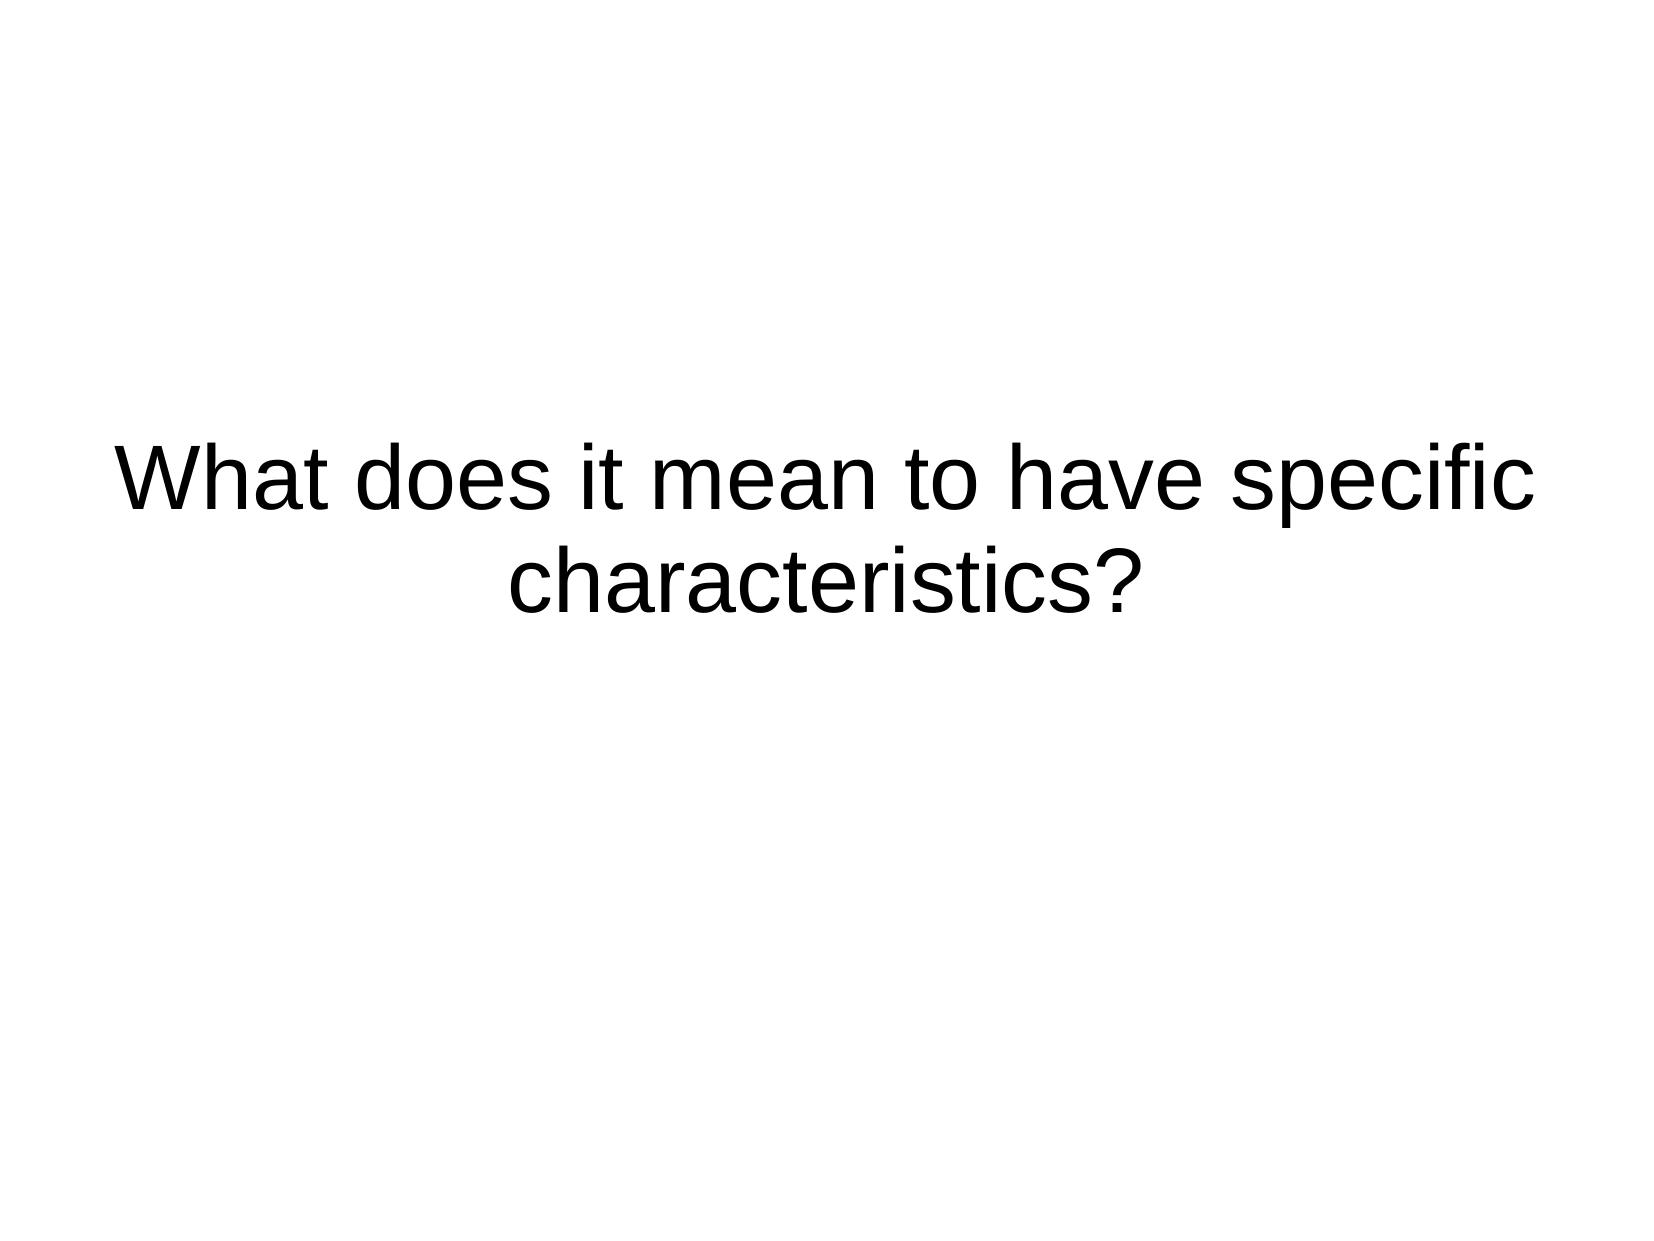

# What does it mean to have specific characteristics?